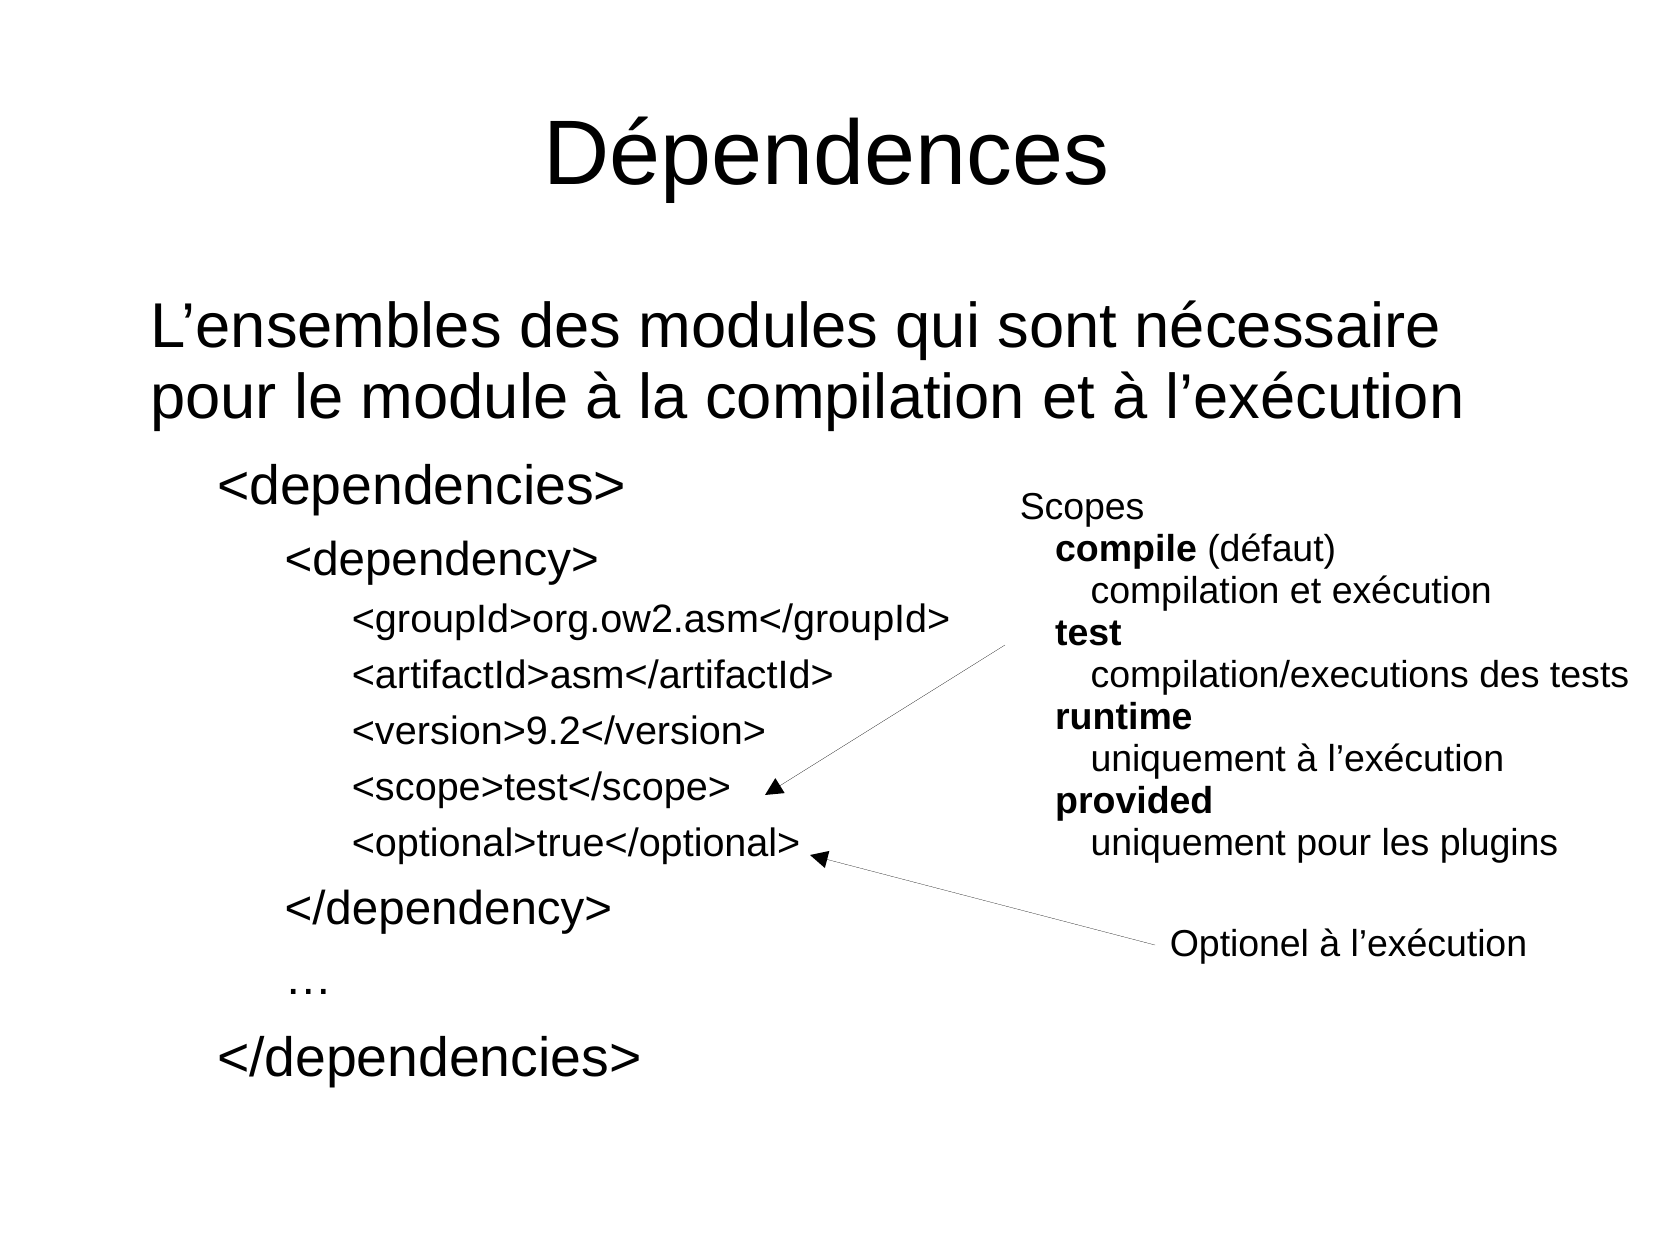

# Dépendences
L’ensembles des modules qui sont nécessaire pour le module à la compilation et à l’exécution
<dependencies>
<dependency>
<groupId>org.ow2.asm</groupId>
<artifactId>asm</artifactId>
<version>9.2</version>
<scope>test</scope>
<optional>true</optional>
</dependency>
…
</dependencies>
Scopes
compile (défaut)
compilation et exécution
test
compilation/executions des tests
runtime
uniquement à l’exécution
provided
uniquement pour les plugins
Optionel à l’exécution